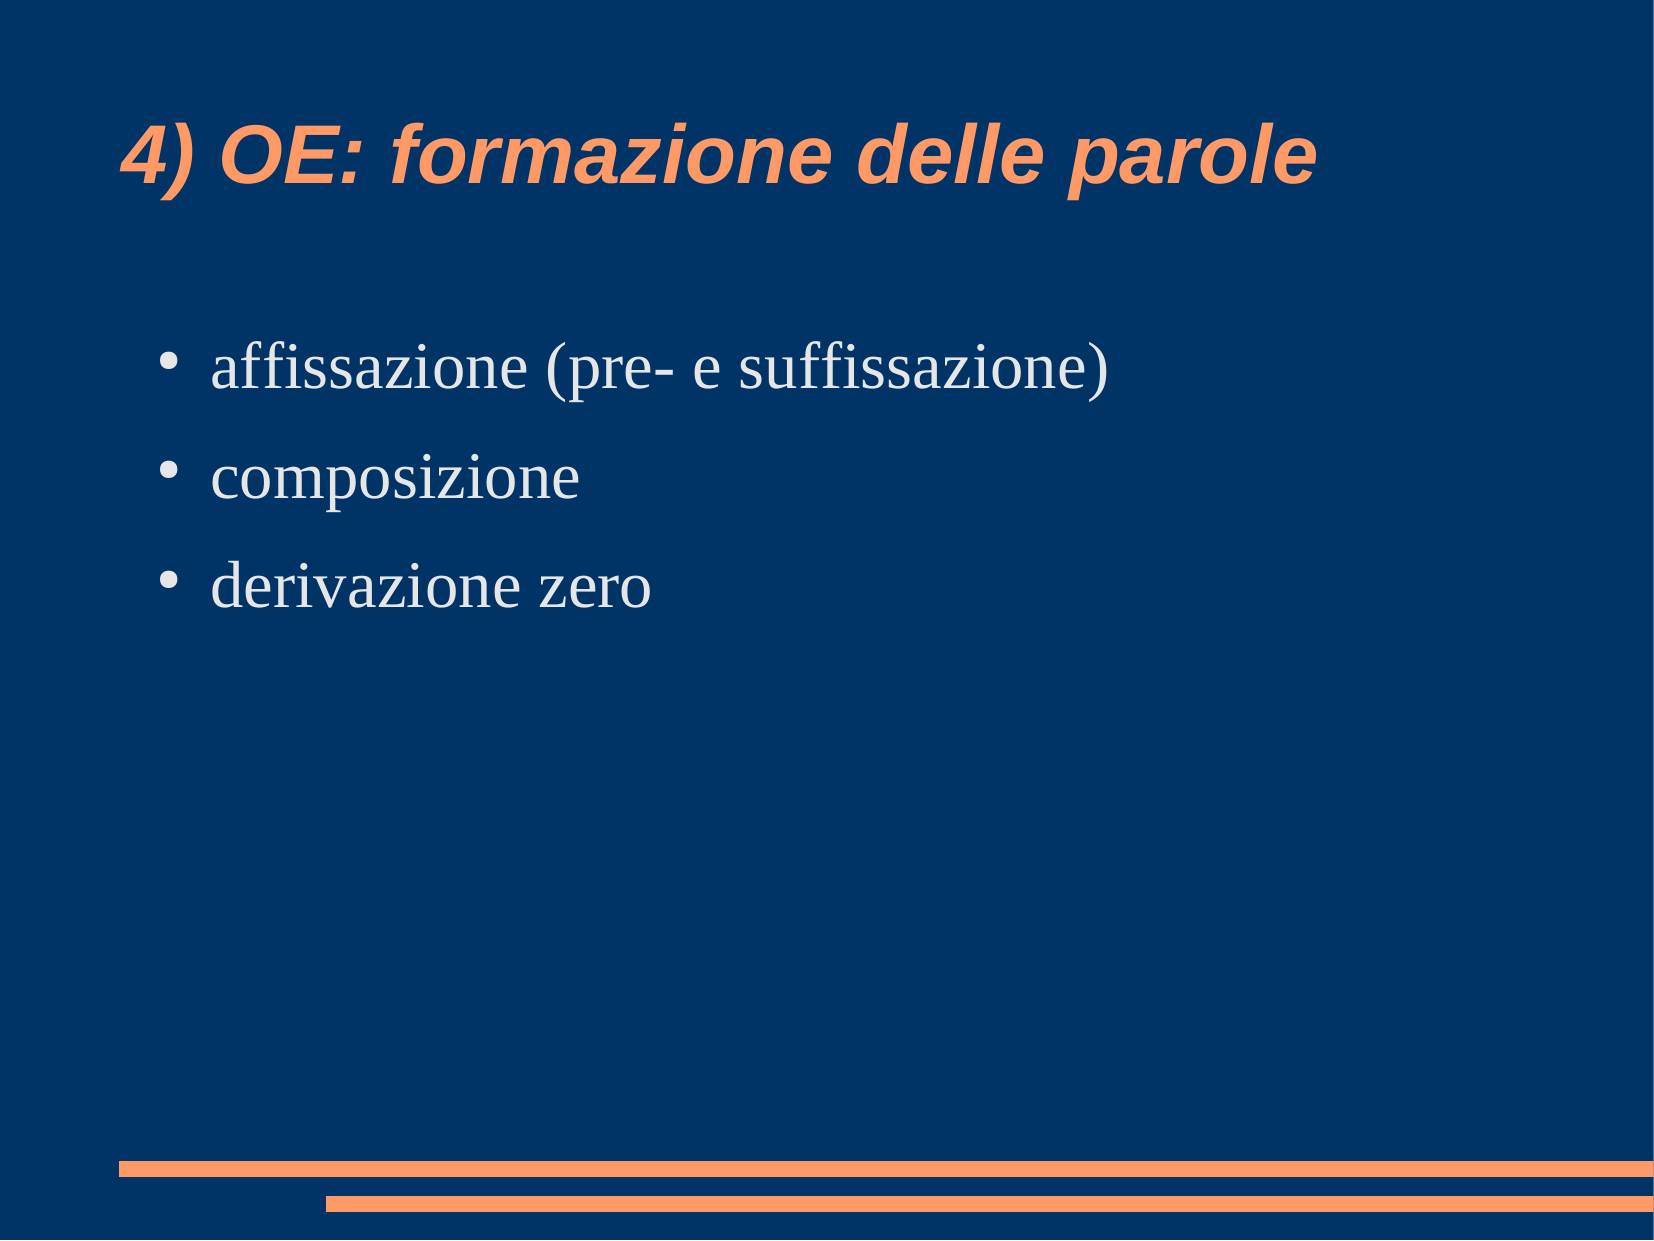

# 4) OE: formazione delle parole
affissazione (pre- e suffissazione)
composizione
derivazione zero